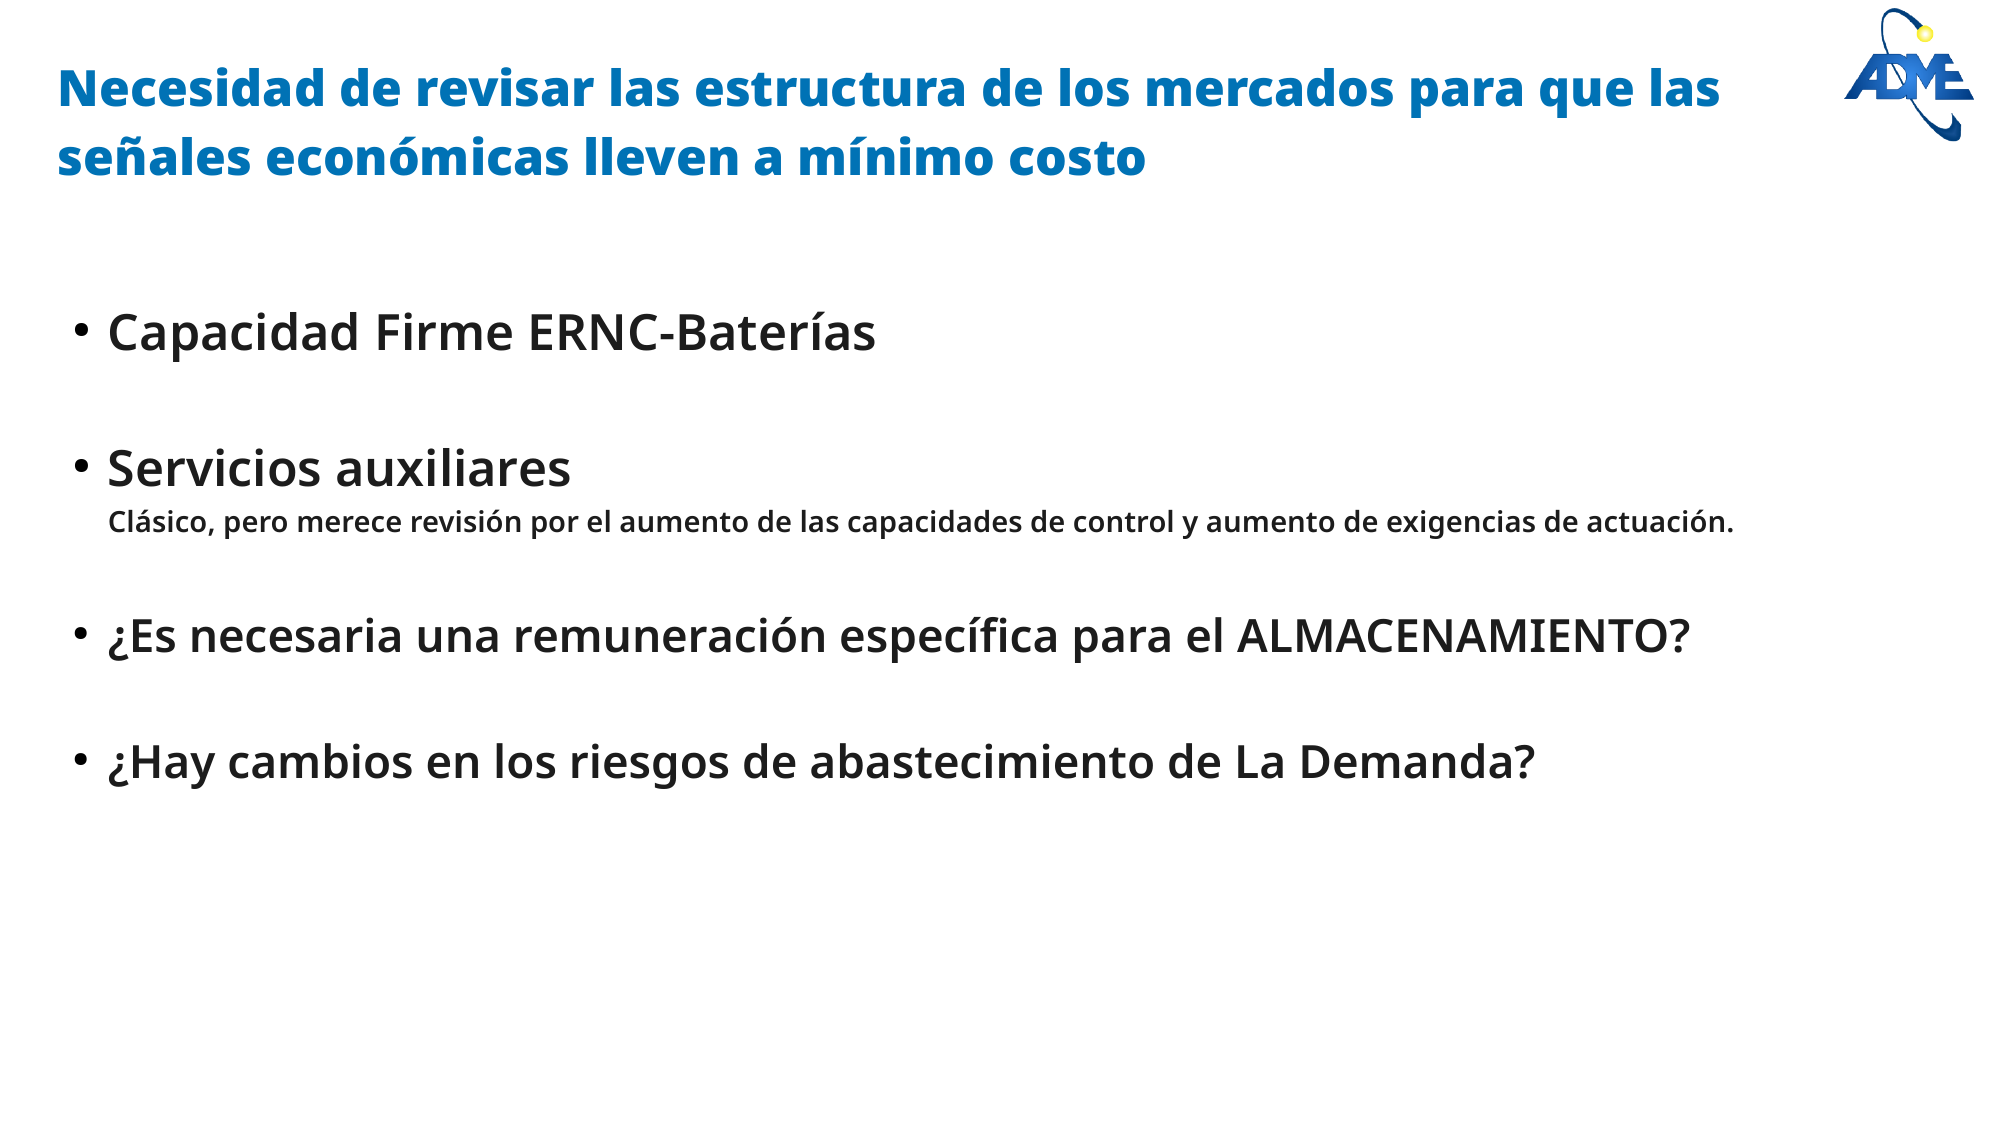

# Necesidad de revisar las estructura de los mercados para que las señales económicas lleven a mínimo costo
Capacidad Firme ERNC-Baterías
Servicios auxiliares
Clásico, pero merece revisión por el aumento de las capacidades de control y aumento de exigencias de actuación.
¿Es necesaria una remuneración específica para el ALMACENAMIENTO?
¿Hay cambios en los riesgos de abastecimiento de La Demanda?